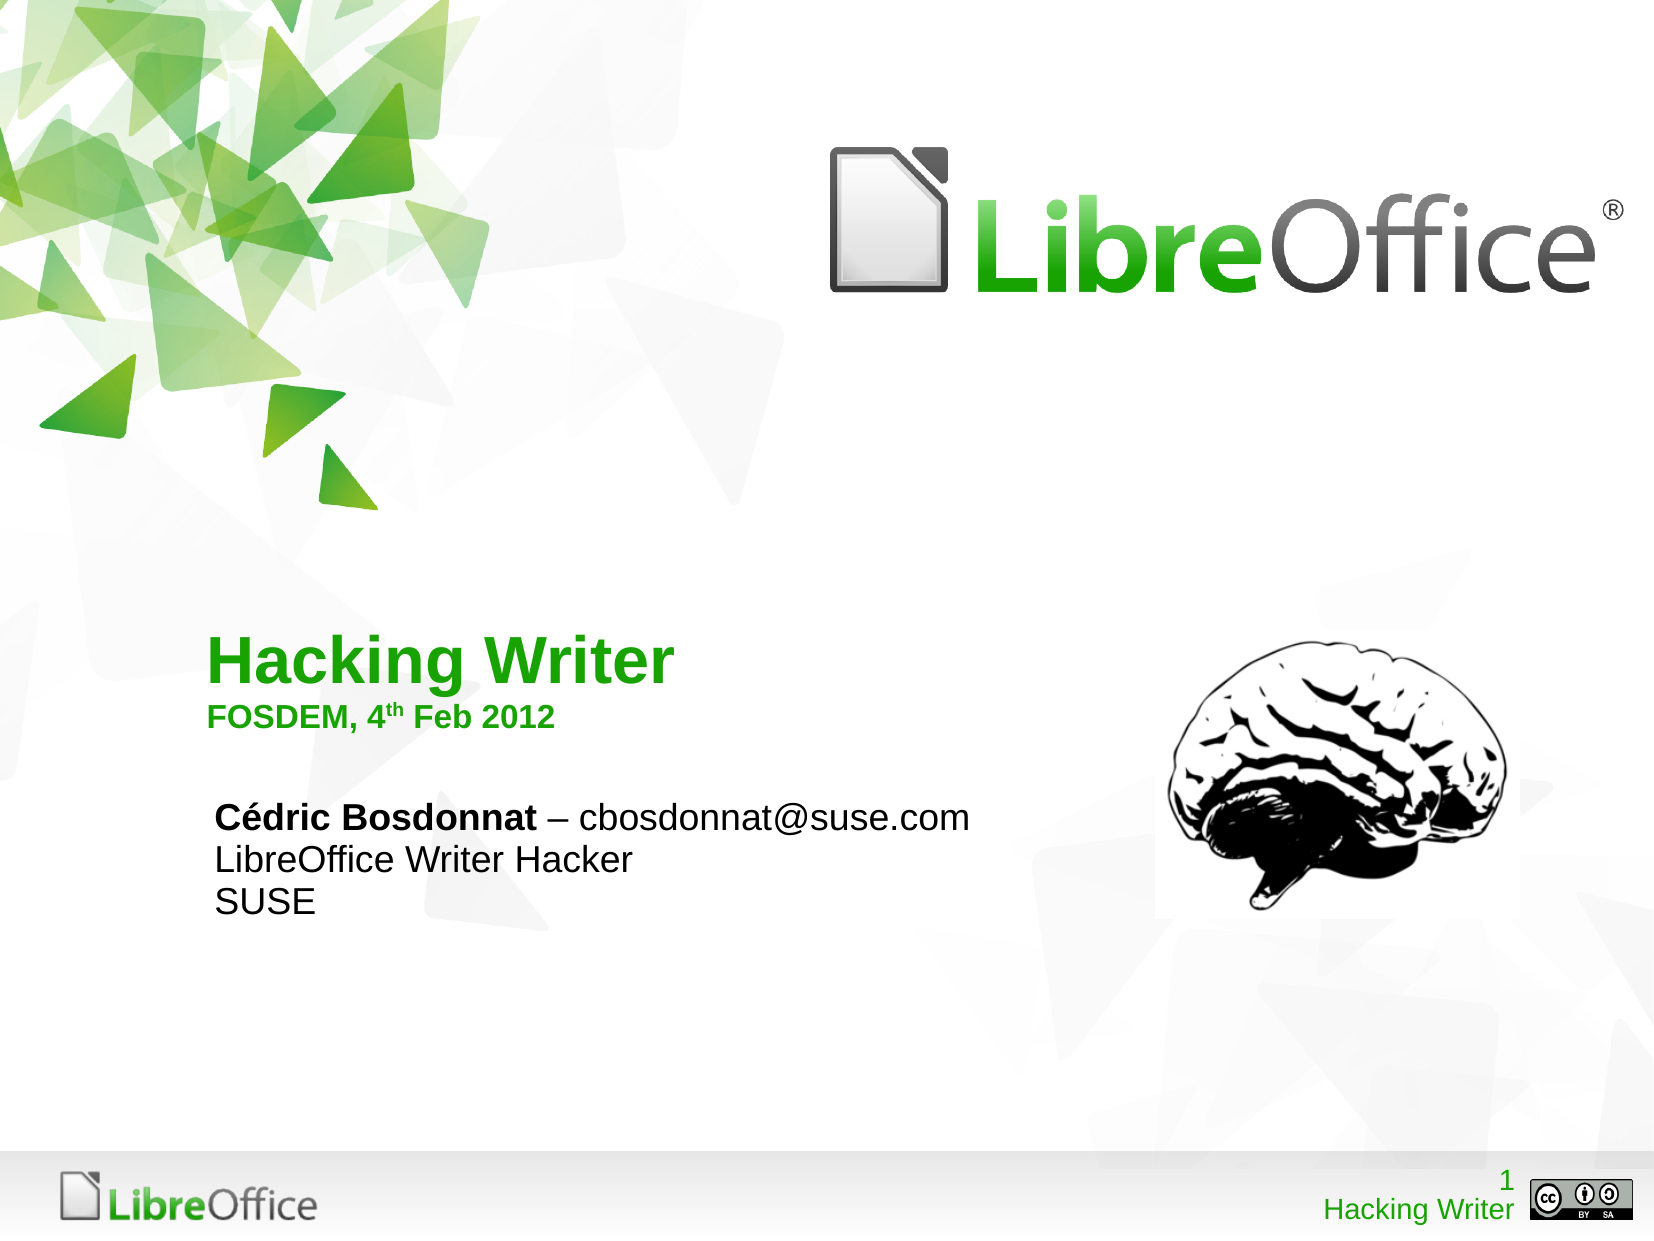

# Hacking Writer FOSDEM, 4th Feb 2012
Cédric Bosdonnat – cbosdonnat@suse.com
LibreOffice Writer Hacker
SUSE
1
Hacking Writer